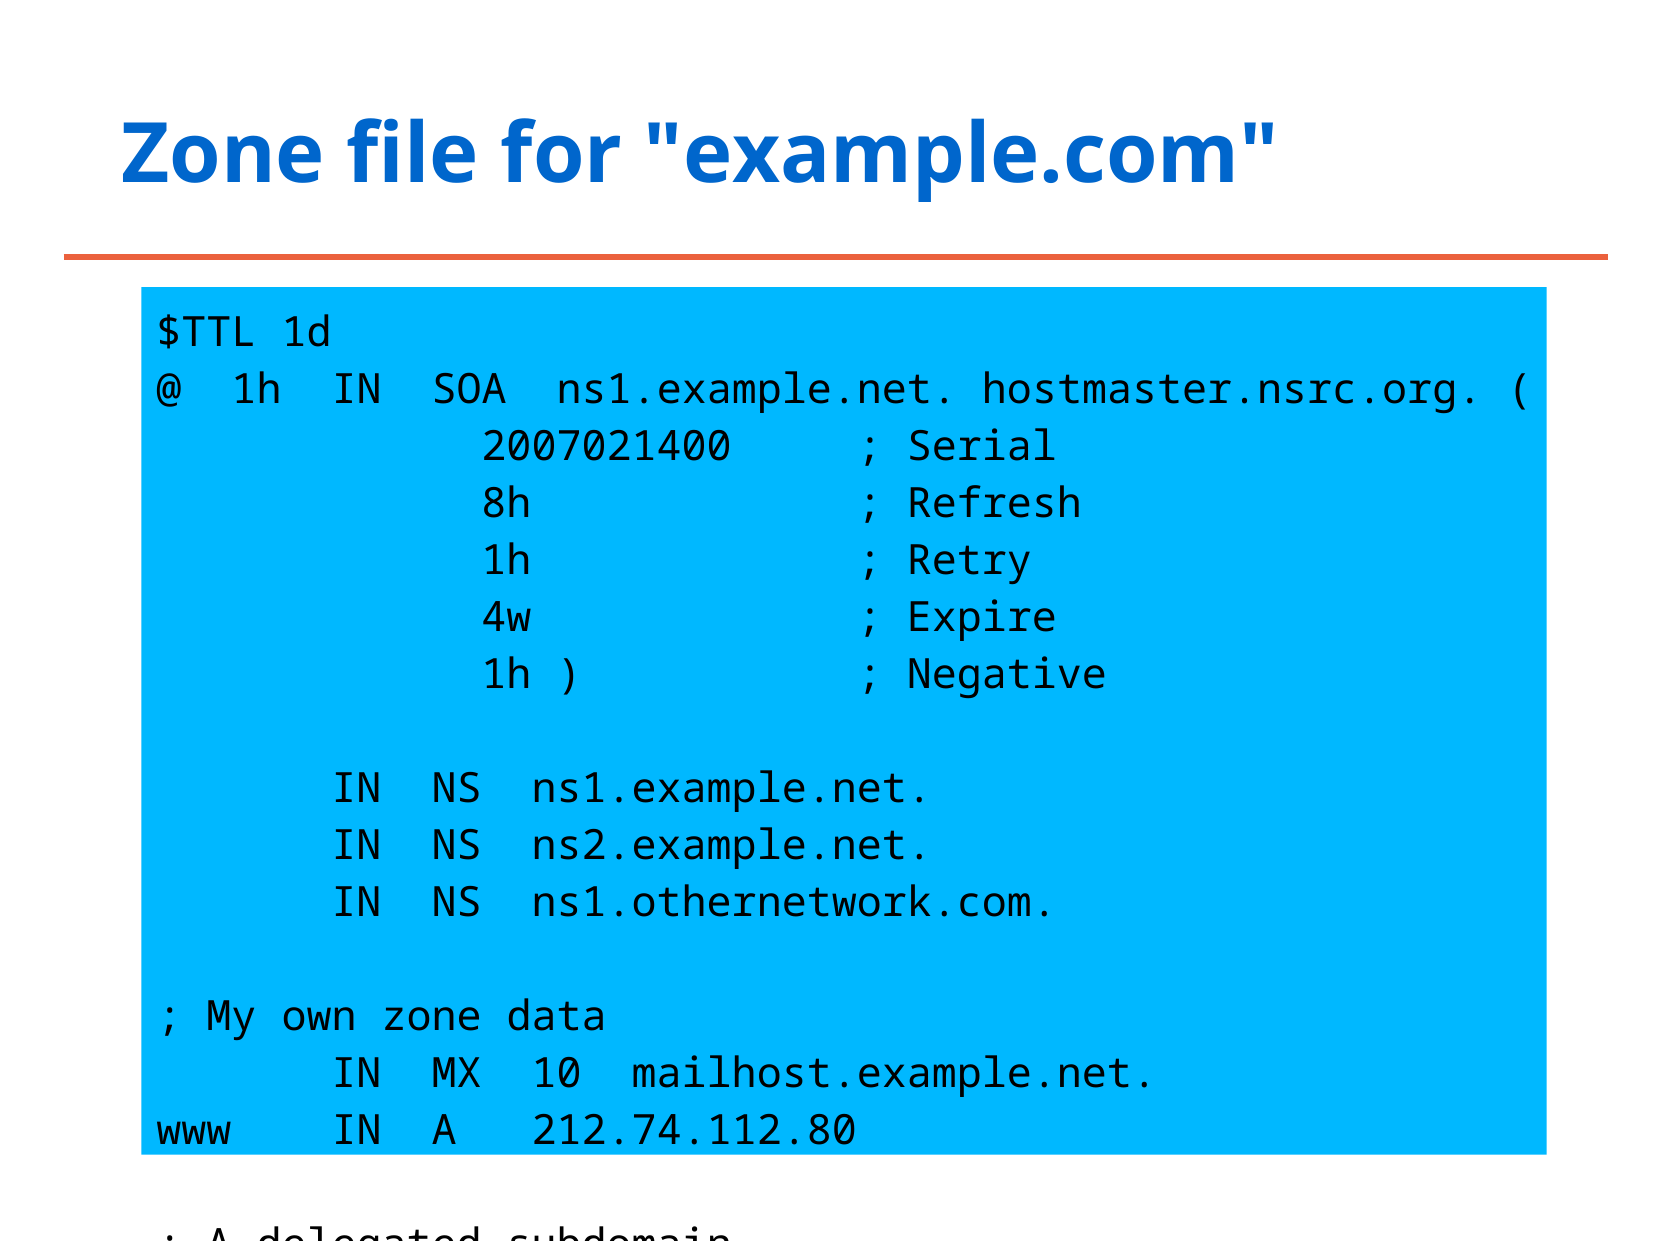

# Zone file for "example.com"
$TTL 1d
@ 1h IN SOA ns1.example.net. hostmaster.nsrc.org. (
 2007021400 ; Serial
 8h ; Refresh
 1h ; Retry
 4w ; Expire
 1h ) ; Negative
 IN NS ns1.example.net.
 IN NS ns2.example.net.
 IN NS ns1.othernetwork.com.
; My own zone data
 IN MX 10 mailhost.example.net.
www IN A 212.74.112.80
; A delegated subdomain
subdom IN NS ns1.othernet.net.
 IN NS ns2.othernet.net.